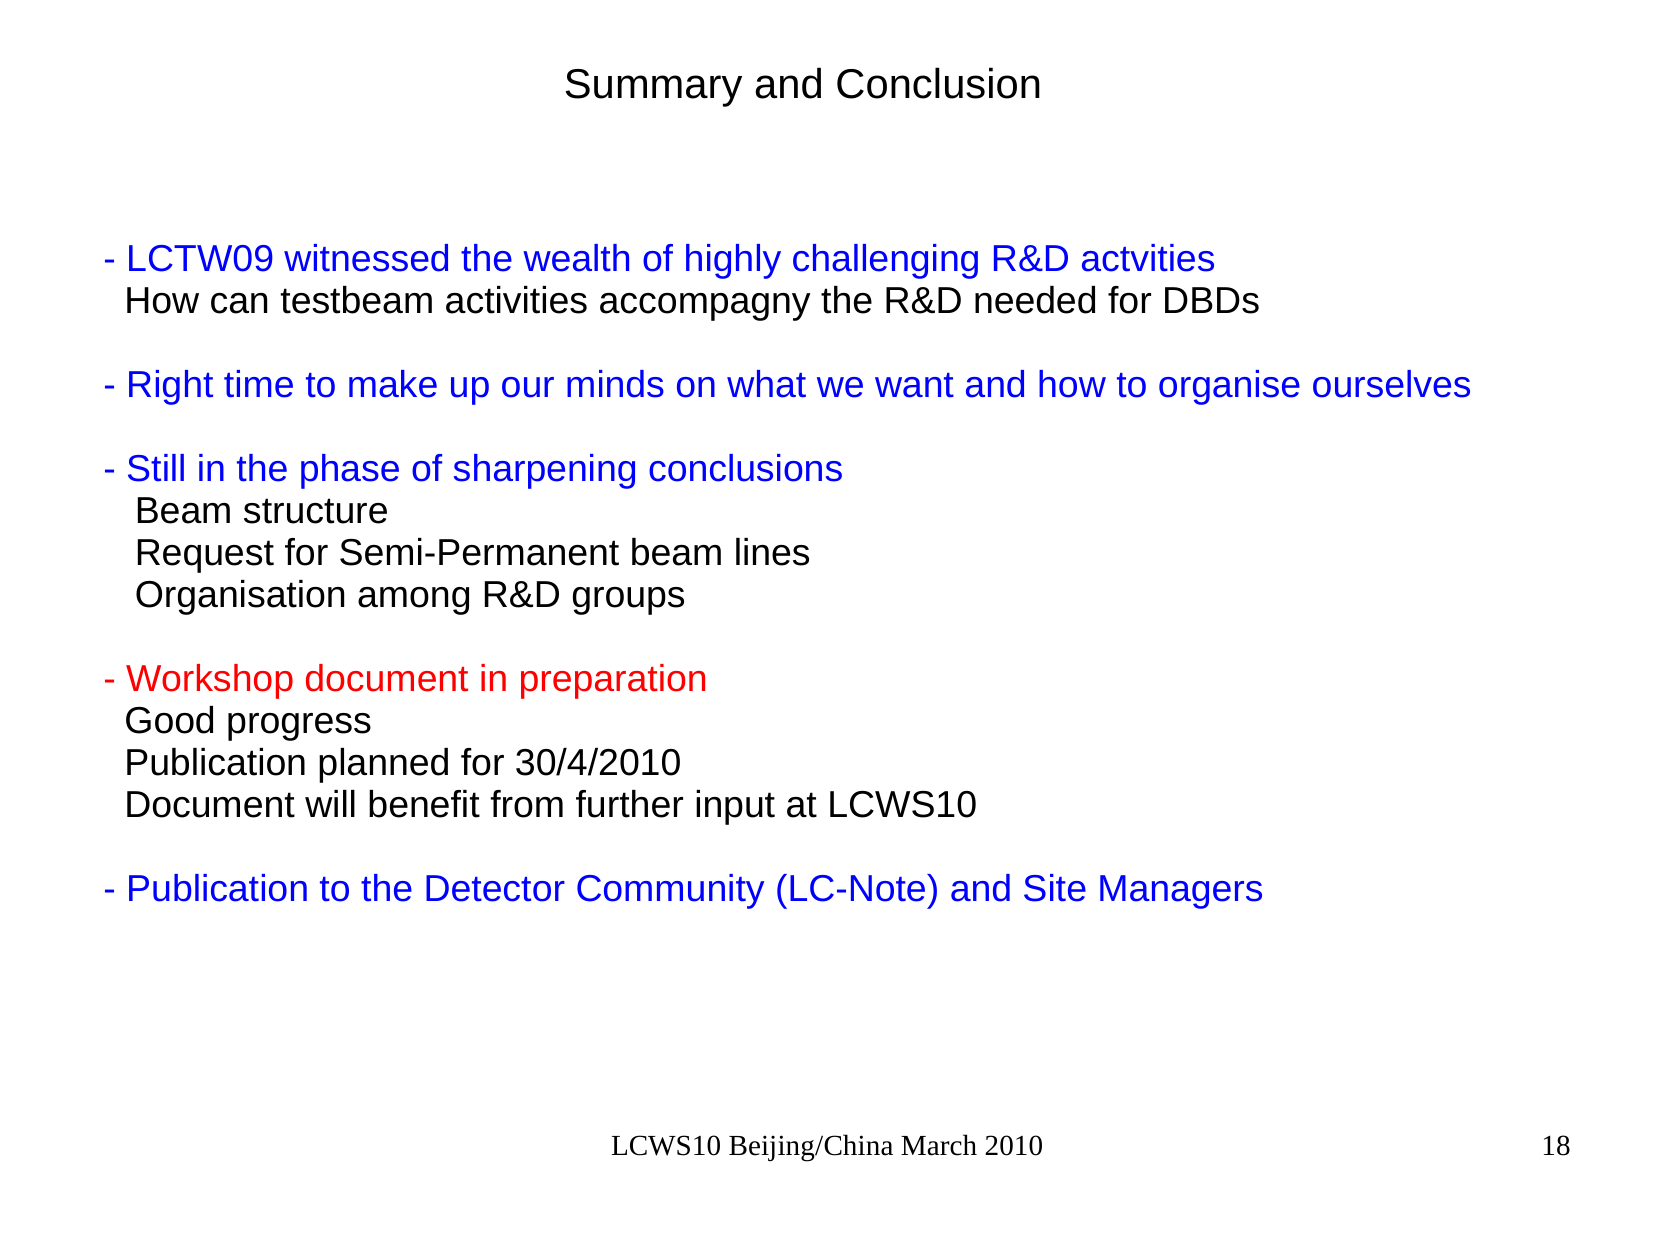

Summary and Conclusion
- LCTW09 witnessed the wealth of highly challenging R&D actvities
 How can testbeam activities accompagny the R&D needed for DBDs
- Right time to make up our minds on what we want and how to organise ourselves
- Still in the phase of sharpening conclusions
 Beam structure
 Request for Semi-Permanent beam lines
 Organisation among R&D groups
- Workshop document in preparation
 Good progress
 Publication planned for 30/4/2010
 Document will benefit from further input at LCWS10
- Publication to the Detector Community (LC-Note) and Site Managers
LCWS10 Beijing/China March 2010
18